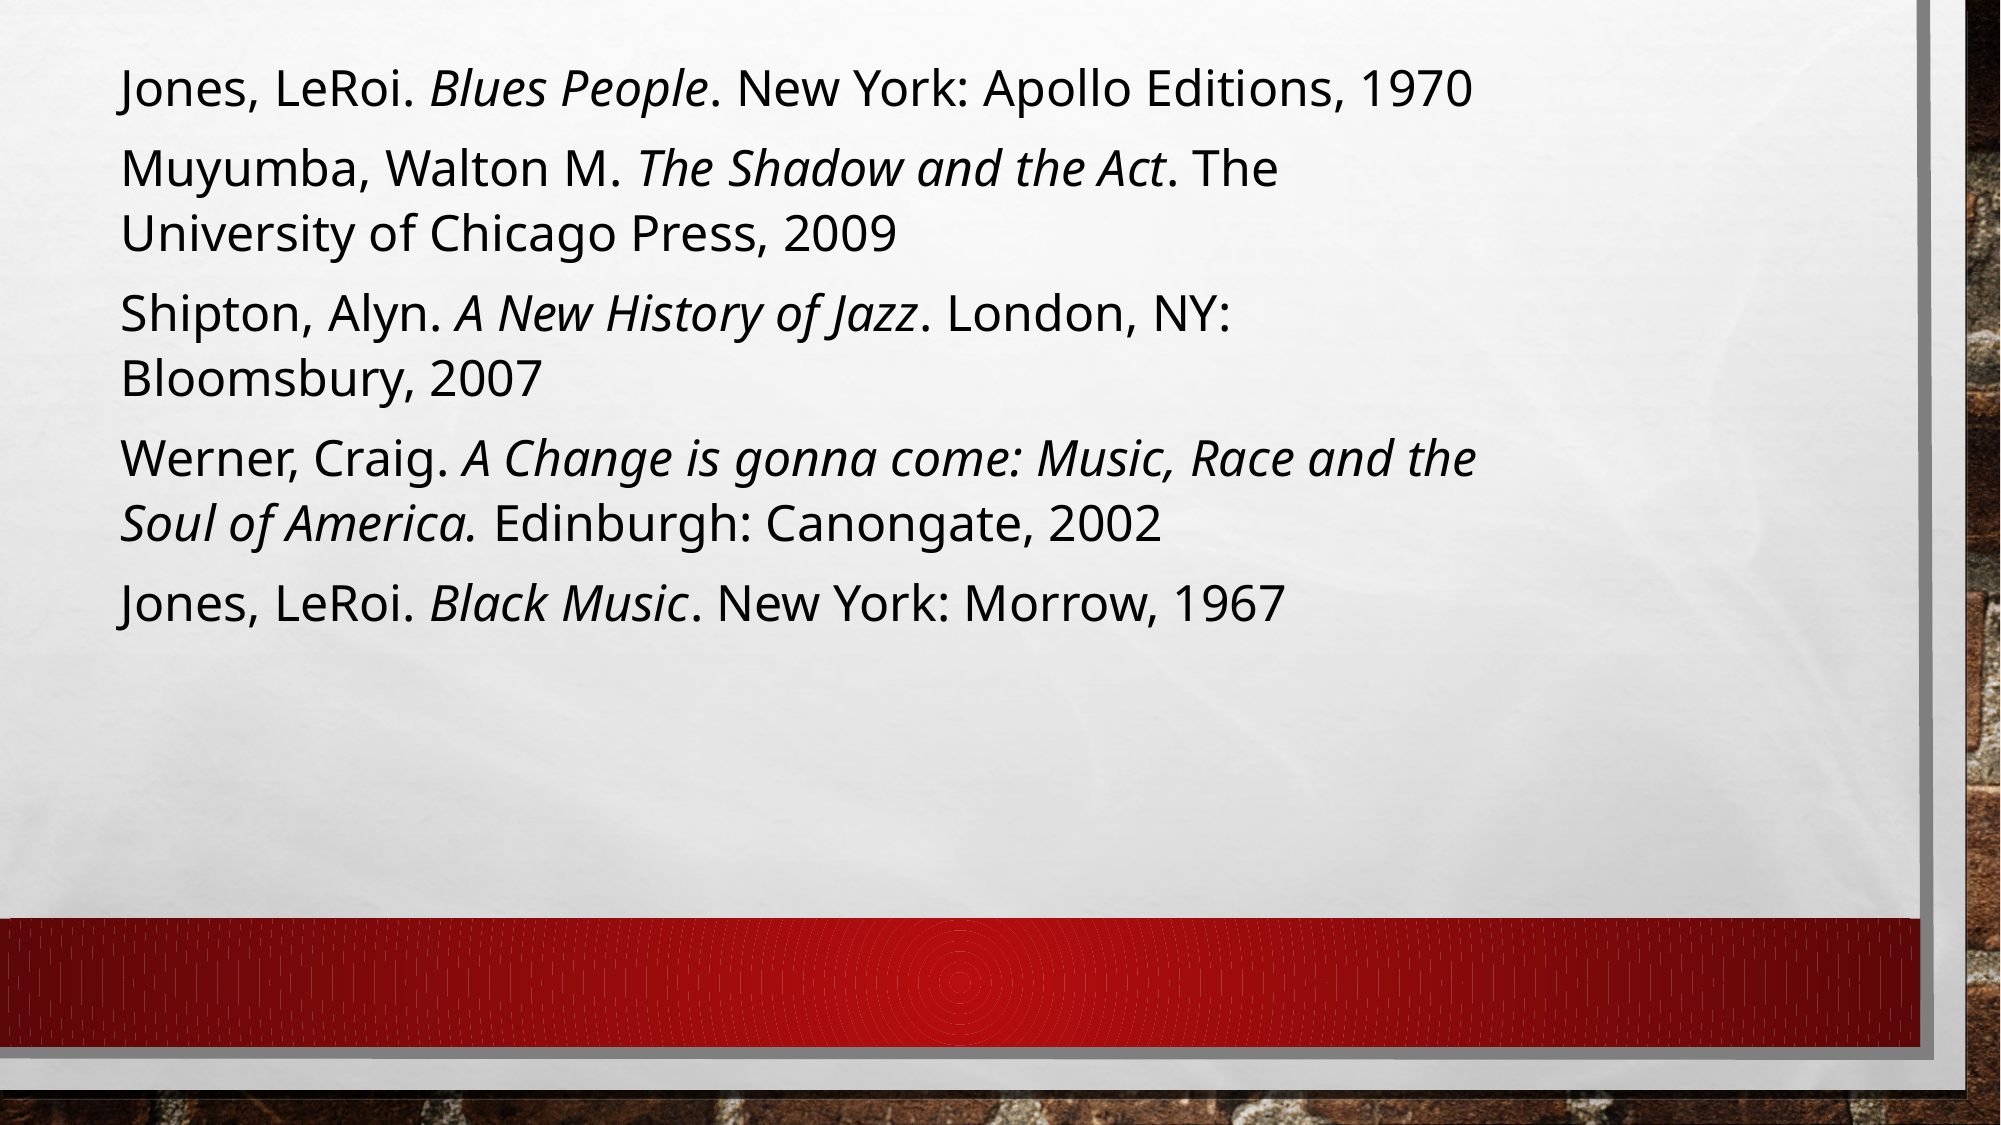

Jones, LeRoi. Blues People. New York: Apollo Editions, 1970
Muyumba, Walton M. The Shadow and the Act. The University of Chicago Press, 2009
Shipton, Alyn. A New History of Jazz. London, NY: Bloomsbury, 2007
Werner, Craig. A Change is gonna come: Music, Race and the Soul of America. Edinburgh: Canongate, 2002
Jones, LeRoi. Black Music. New York: Morrow, 1967